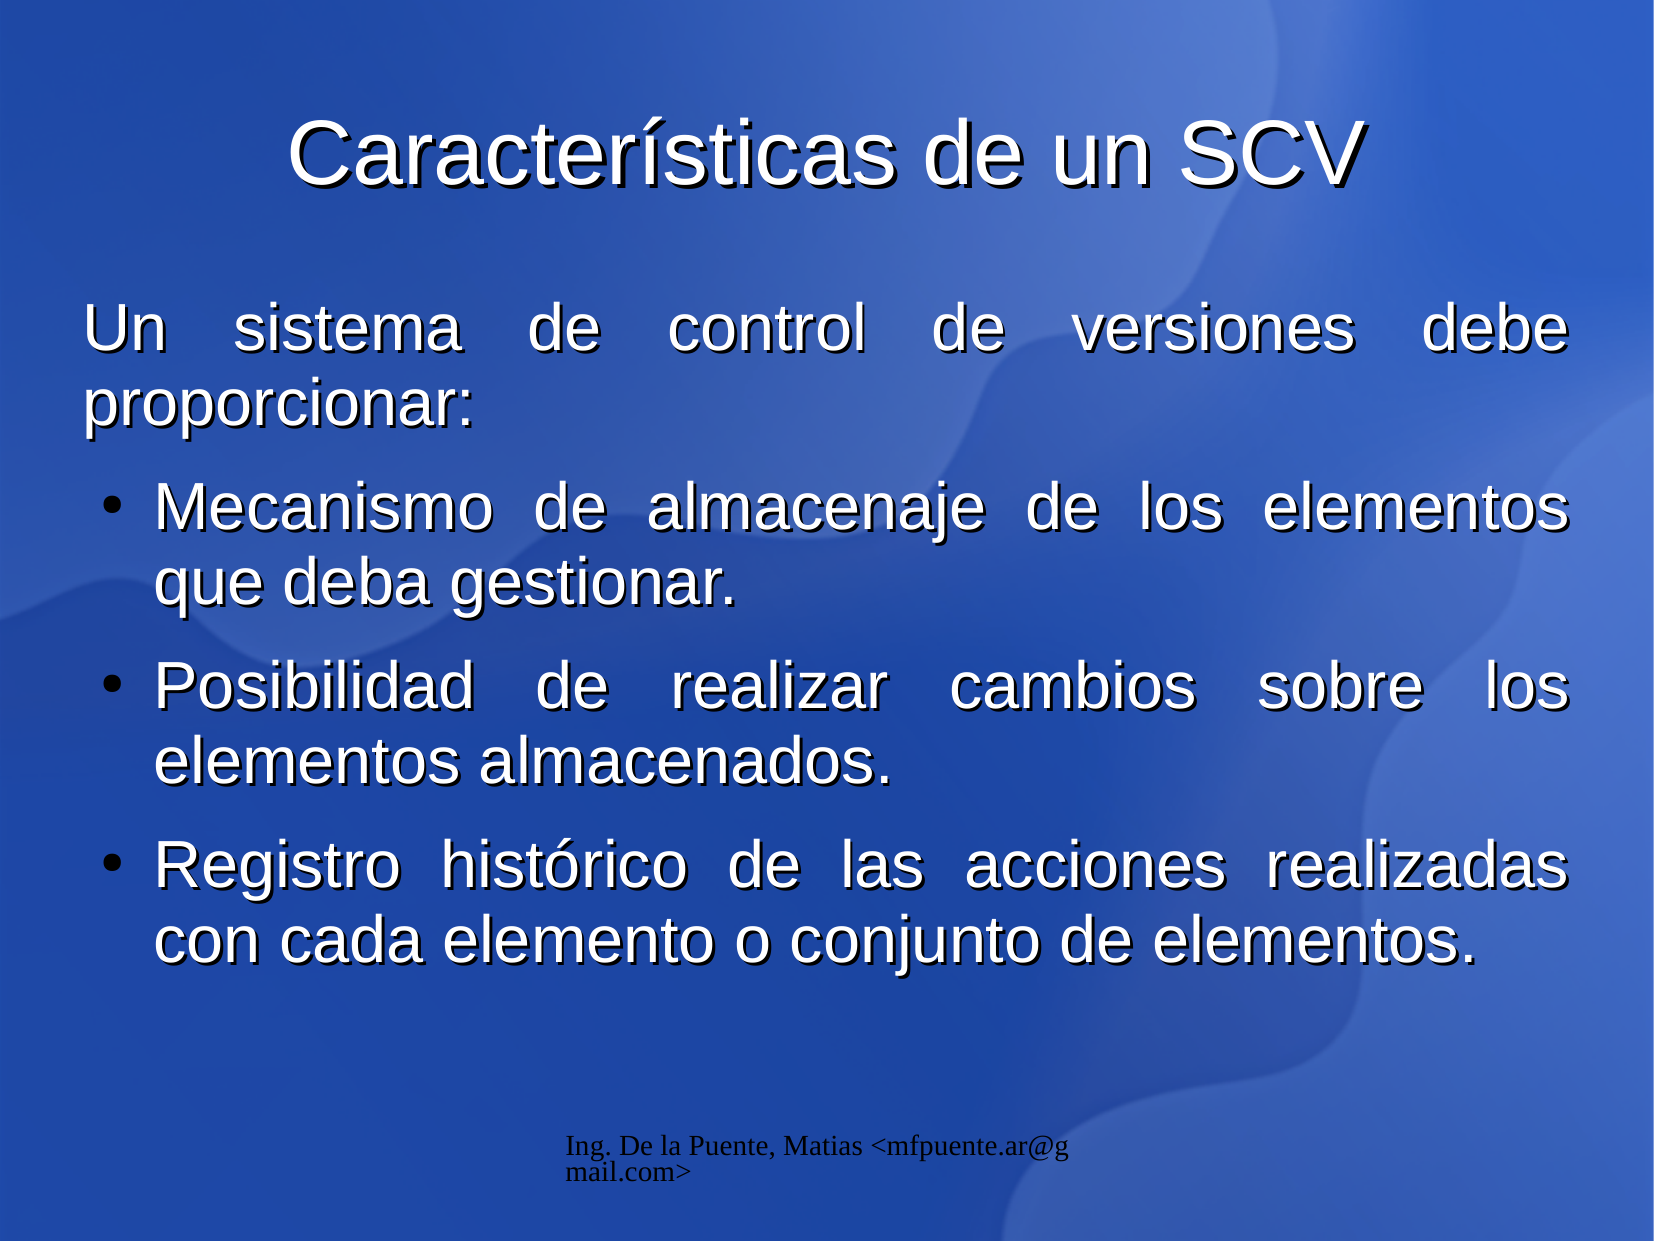

# Características de un SCV
Un sistema de control de versiones debe proporcionar:
Mecanismo de almacenaje de los elementos que deba gestionar.
Posibilidad de realizar cambios sobre los elementos almacenados.
Registro histórico de las acciones realizadas con cada elemento o conjunto de elementos.
Ing. De la Puente, Matias <mfpuente.ar@gmail.com>